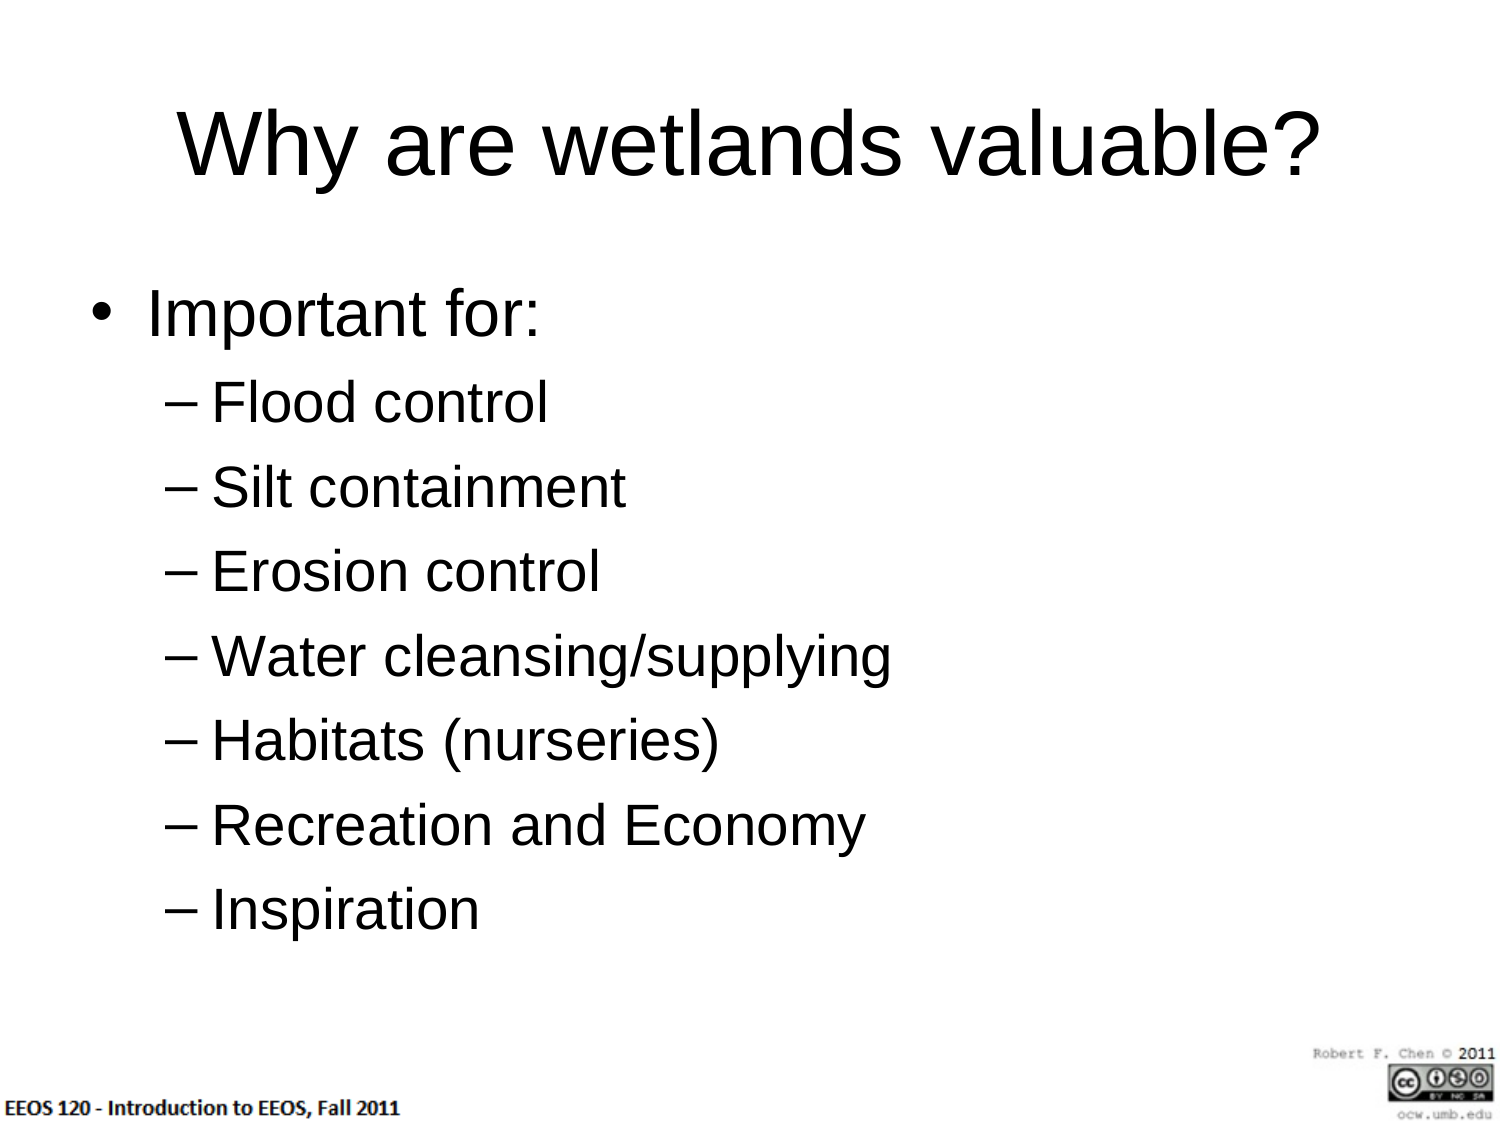

# Why are wetlands valuable?
Important for:
Flood control
Silt containment
Erosion control
Water cleansing/supplying
Habitats (nurseries)
Recreation and Economy
Inspiration